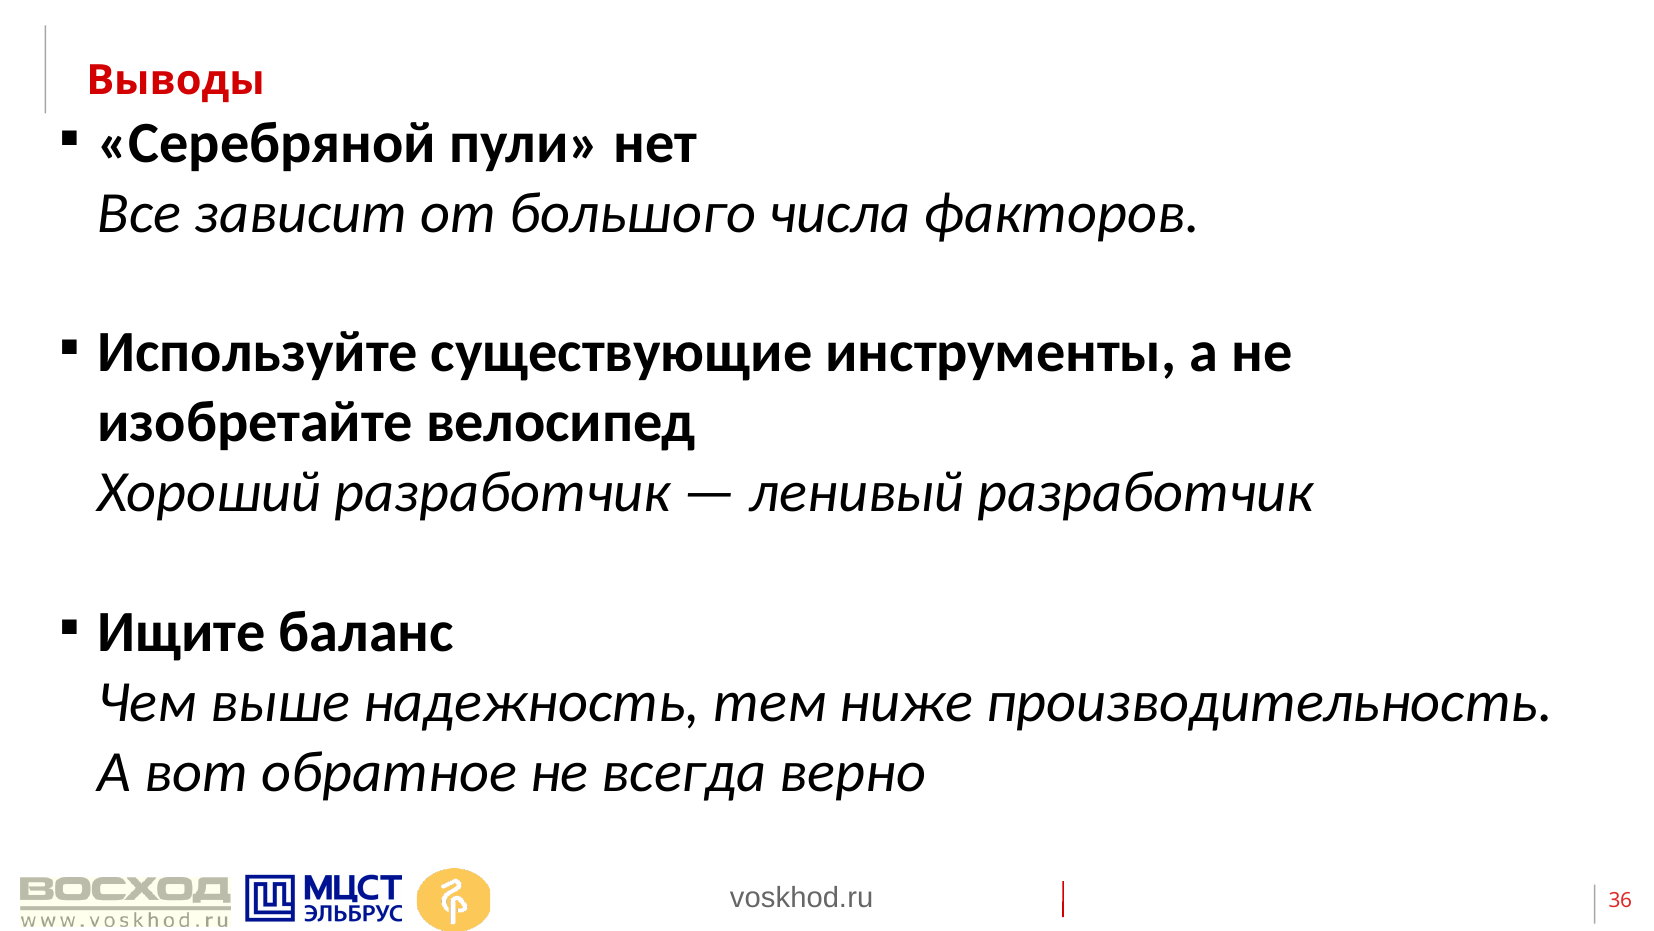

# Выводы
«Серебряной пули» нет
Все зависит от большого числа факторов.
Используйте существующие инструменты, а не изобретайте велосипед
Хороший разработчик — ленивый разработчик
Ищите баланс
Чем выше надежность, тем ниже производительность. А вот обратное не всегда верно